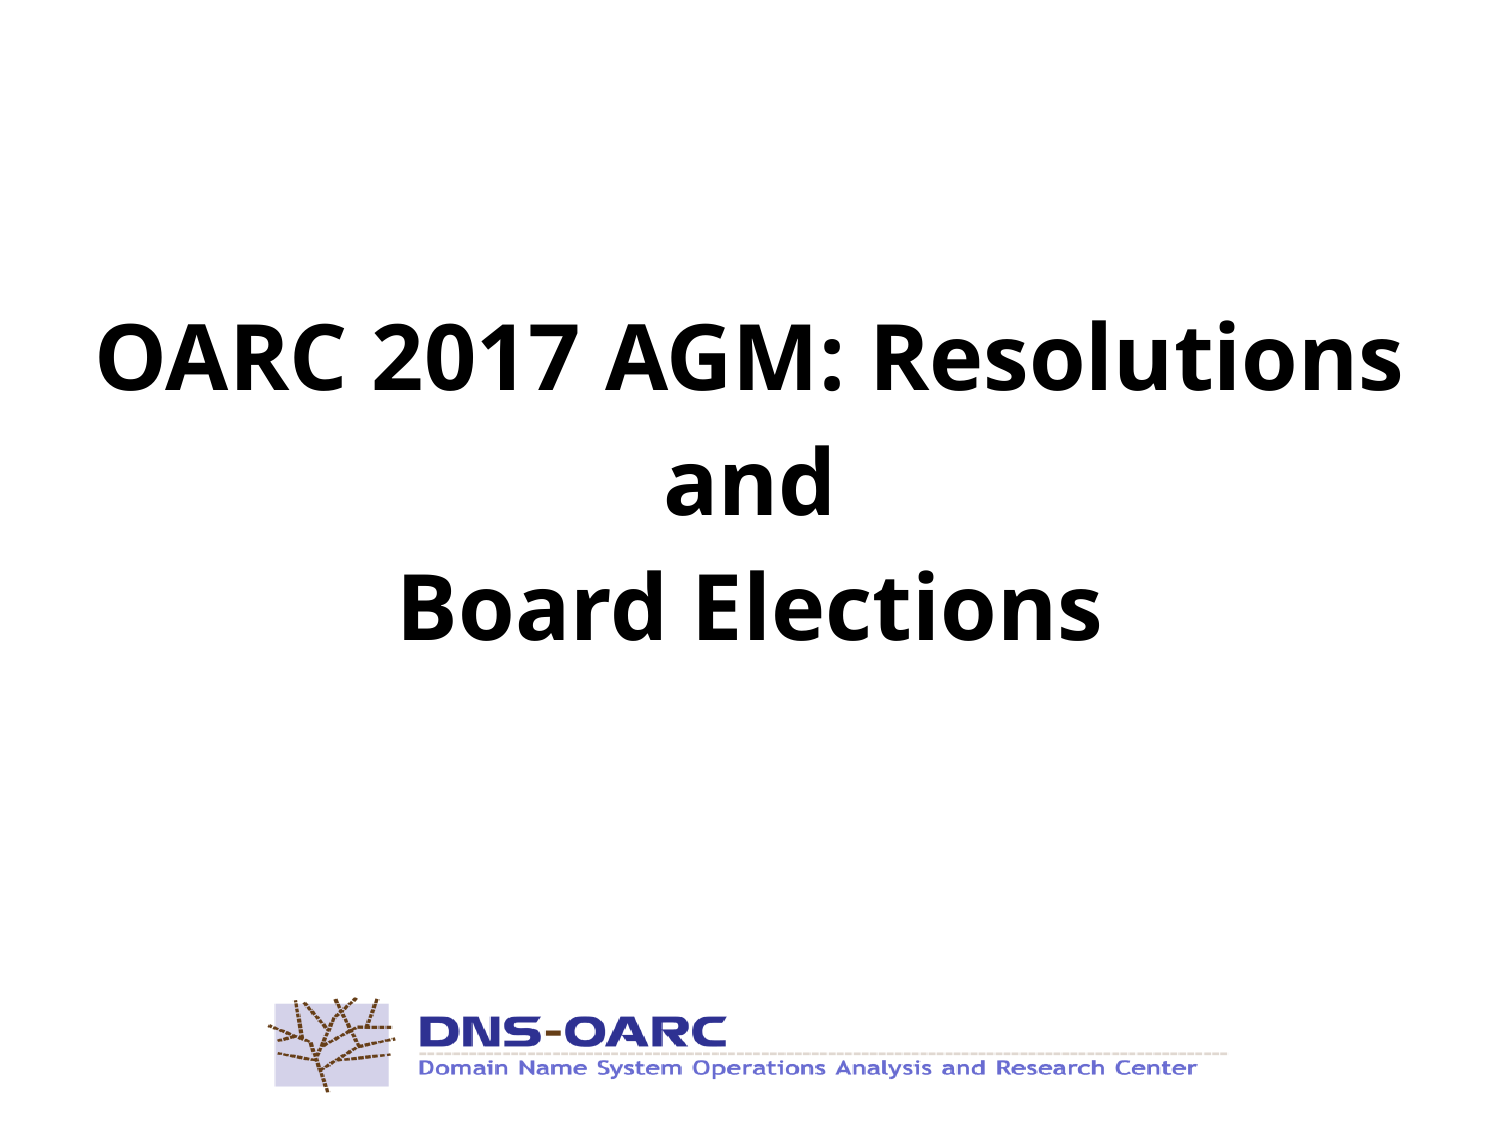

# OARC 2017 AGM: Resolutions and Board Elections